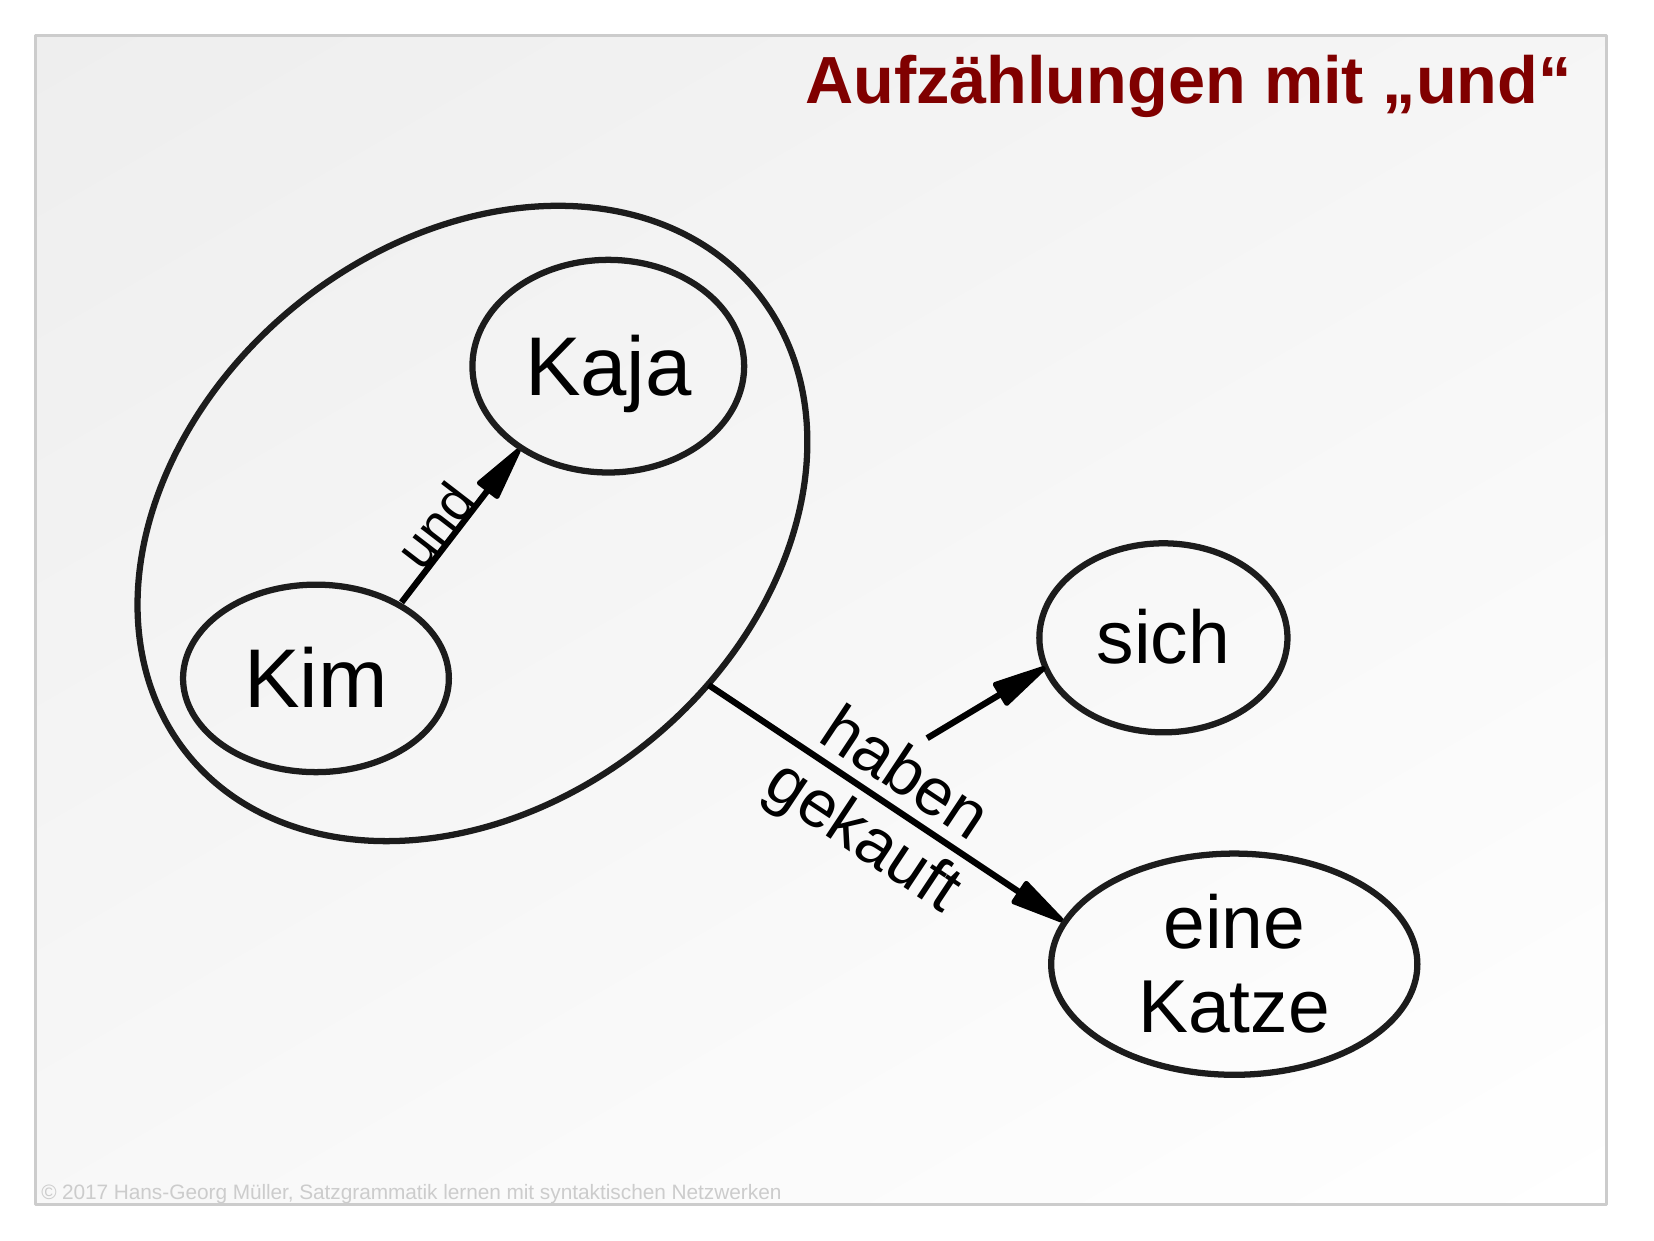

# Aufzählungen mit „und“
Kaja
und
sich
Kim
haben
gekauft
eine
Katze